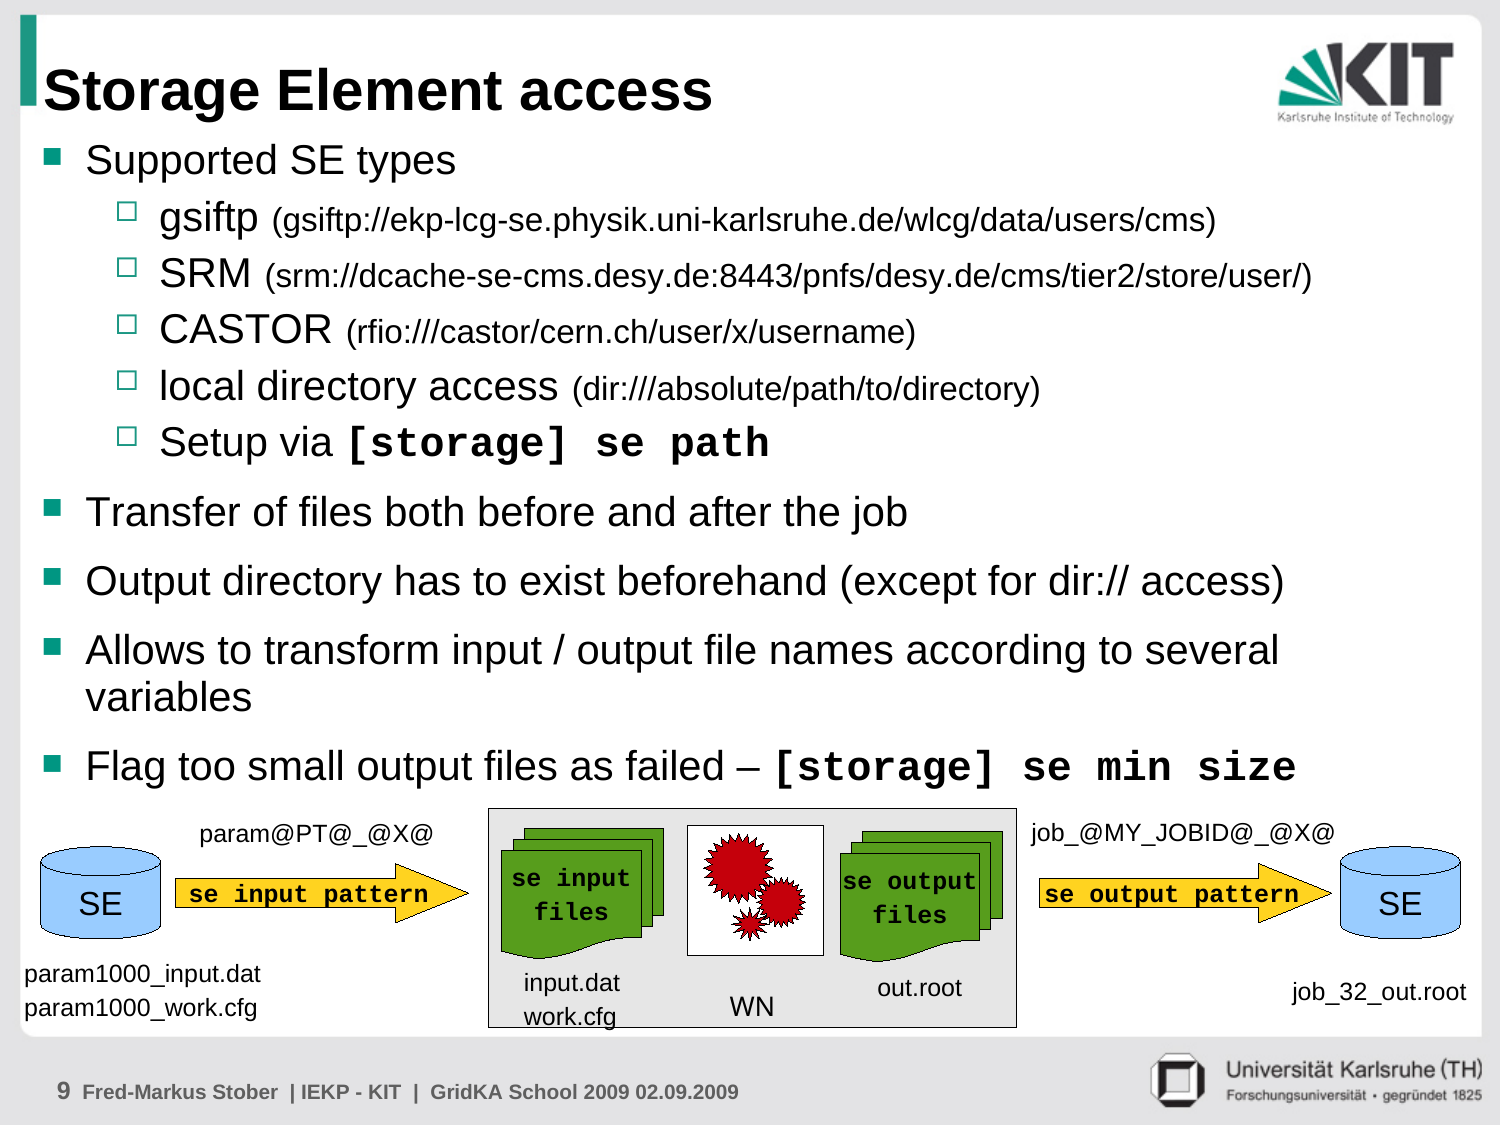

# Storage Element access
Supported SE types
gsiftp (gsiftp://ekp-lcg-se.physik.uni-karlsruhe.de/wlcg/data/users/cms)
SRM (srm://dcache-se-cms.desy.de:8443/pnfs/desy.de/cms/tier2/store/user/)
CASTOR (rfio:///castor/cern.ch/user/x/username)
local directory access (dir:///absolute/path/to/directory)
Setup via [storage] se path
Transfer of files both before and after the job
Output directory has to exist beforehand (except for dir:// access)
Allows to transform input / output file names according to several variables
Flag too small output files as failed – [storage] se min size
job_@MY_JOBID@_@X@
param@PT@_@X@
WN
se input
files
se output
files
SE
SE
se input pattern
se output pattern
param1000_input.dat
param1000_work.cfg
input.dat
work.cfg
out.root
job_32_out.root
04.12.07